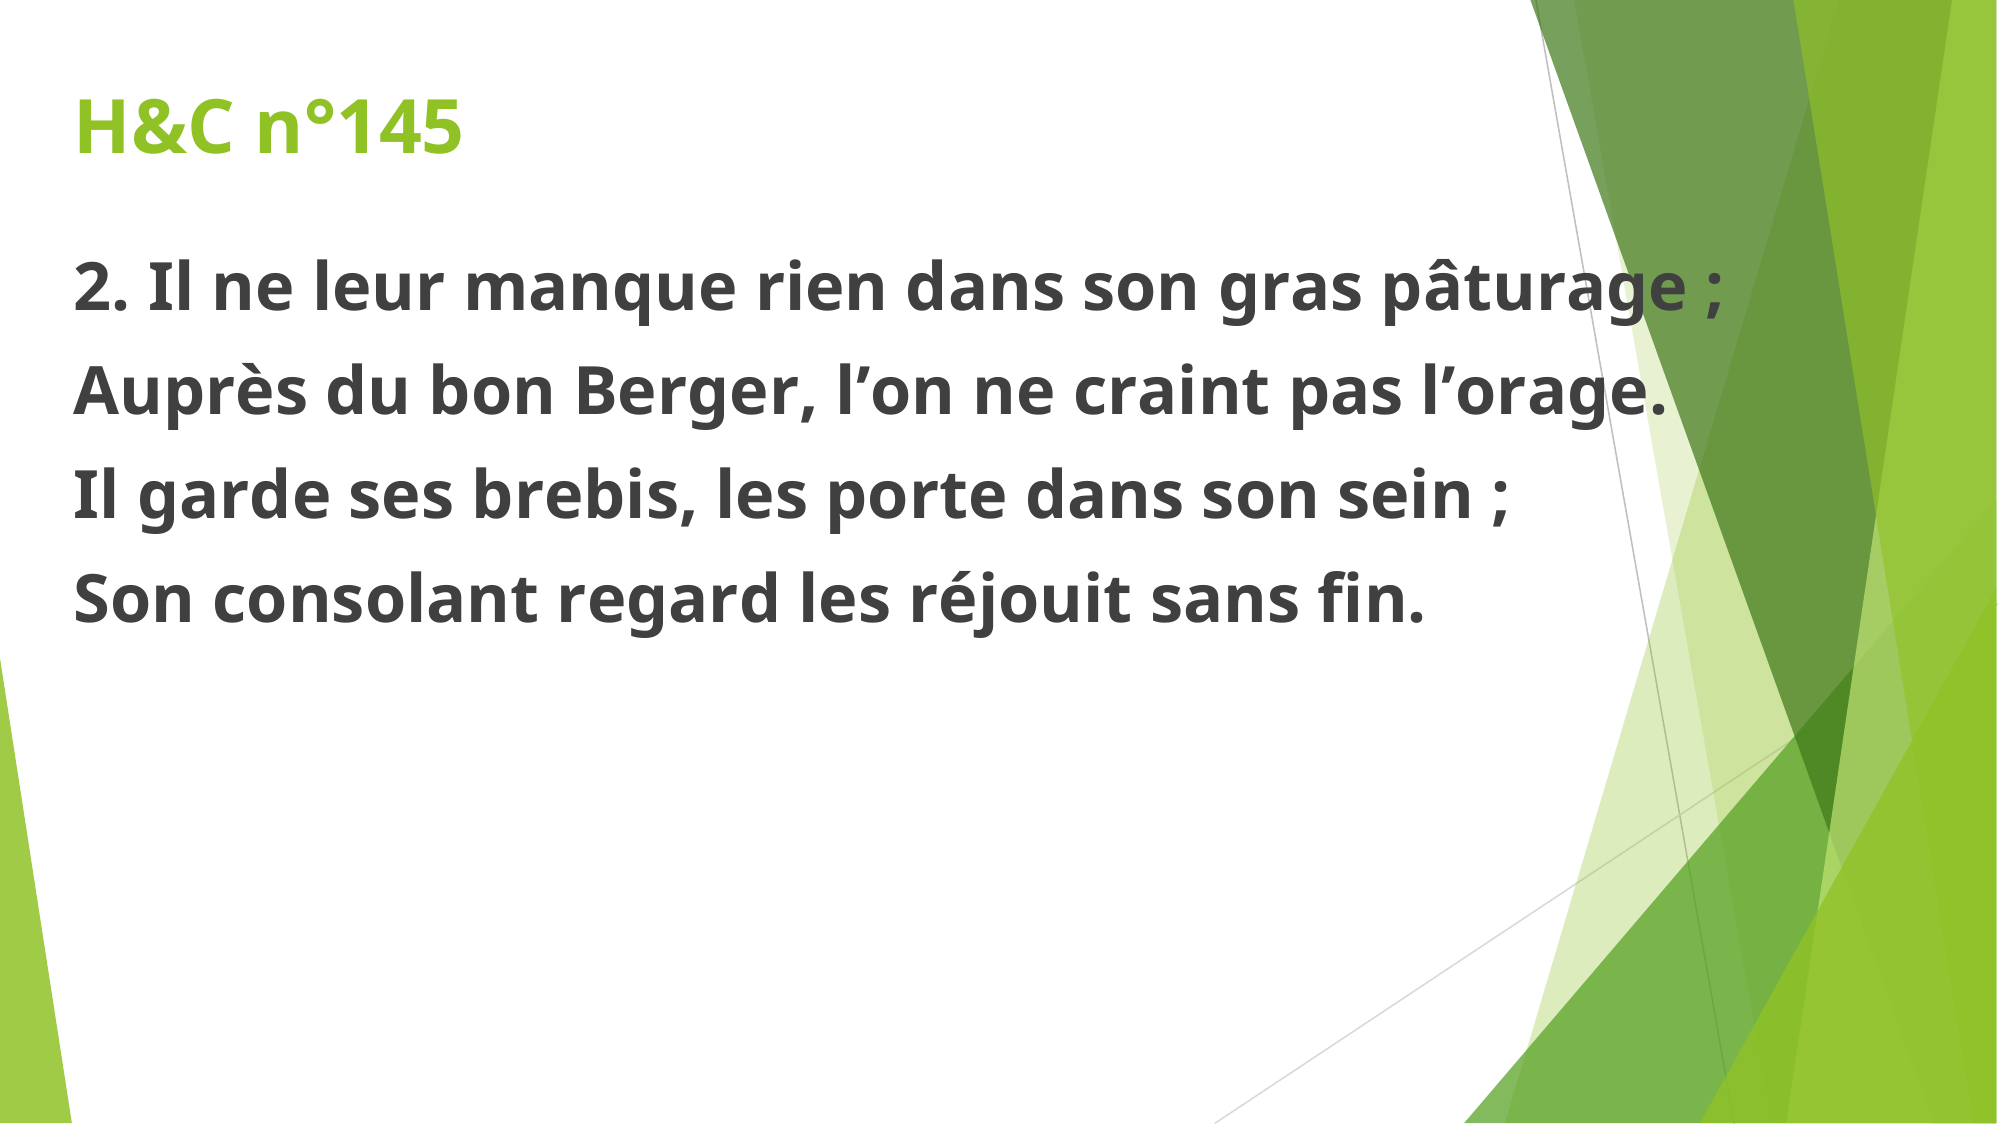

H&C n°145
2. Il ne leur manque rien dans son gras pâturage ;
Auprès du bon Berger, l’on ne craint pas l’orage.
Il garde ses brebis, les porte dans son sein ;
Son consolant regard les réjouit sans fin.